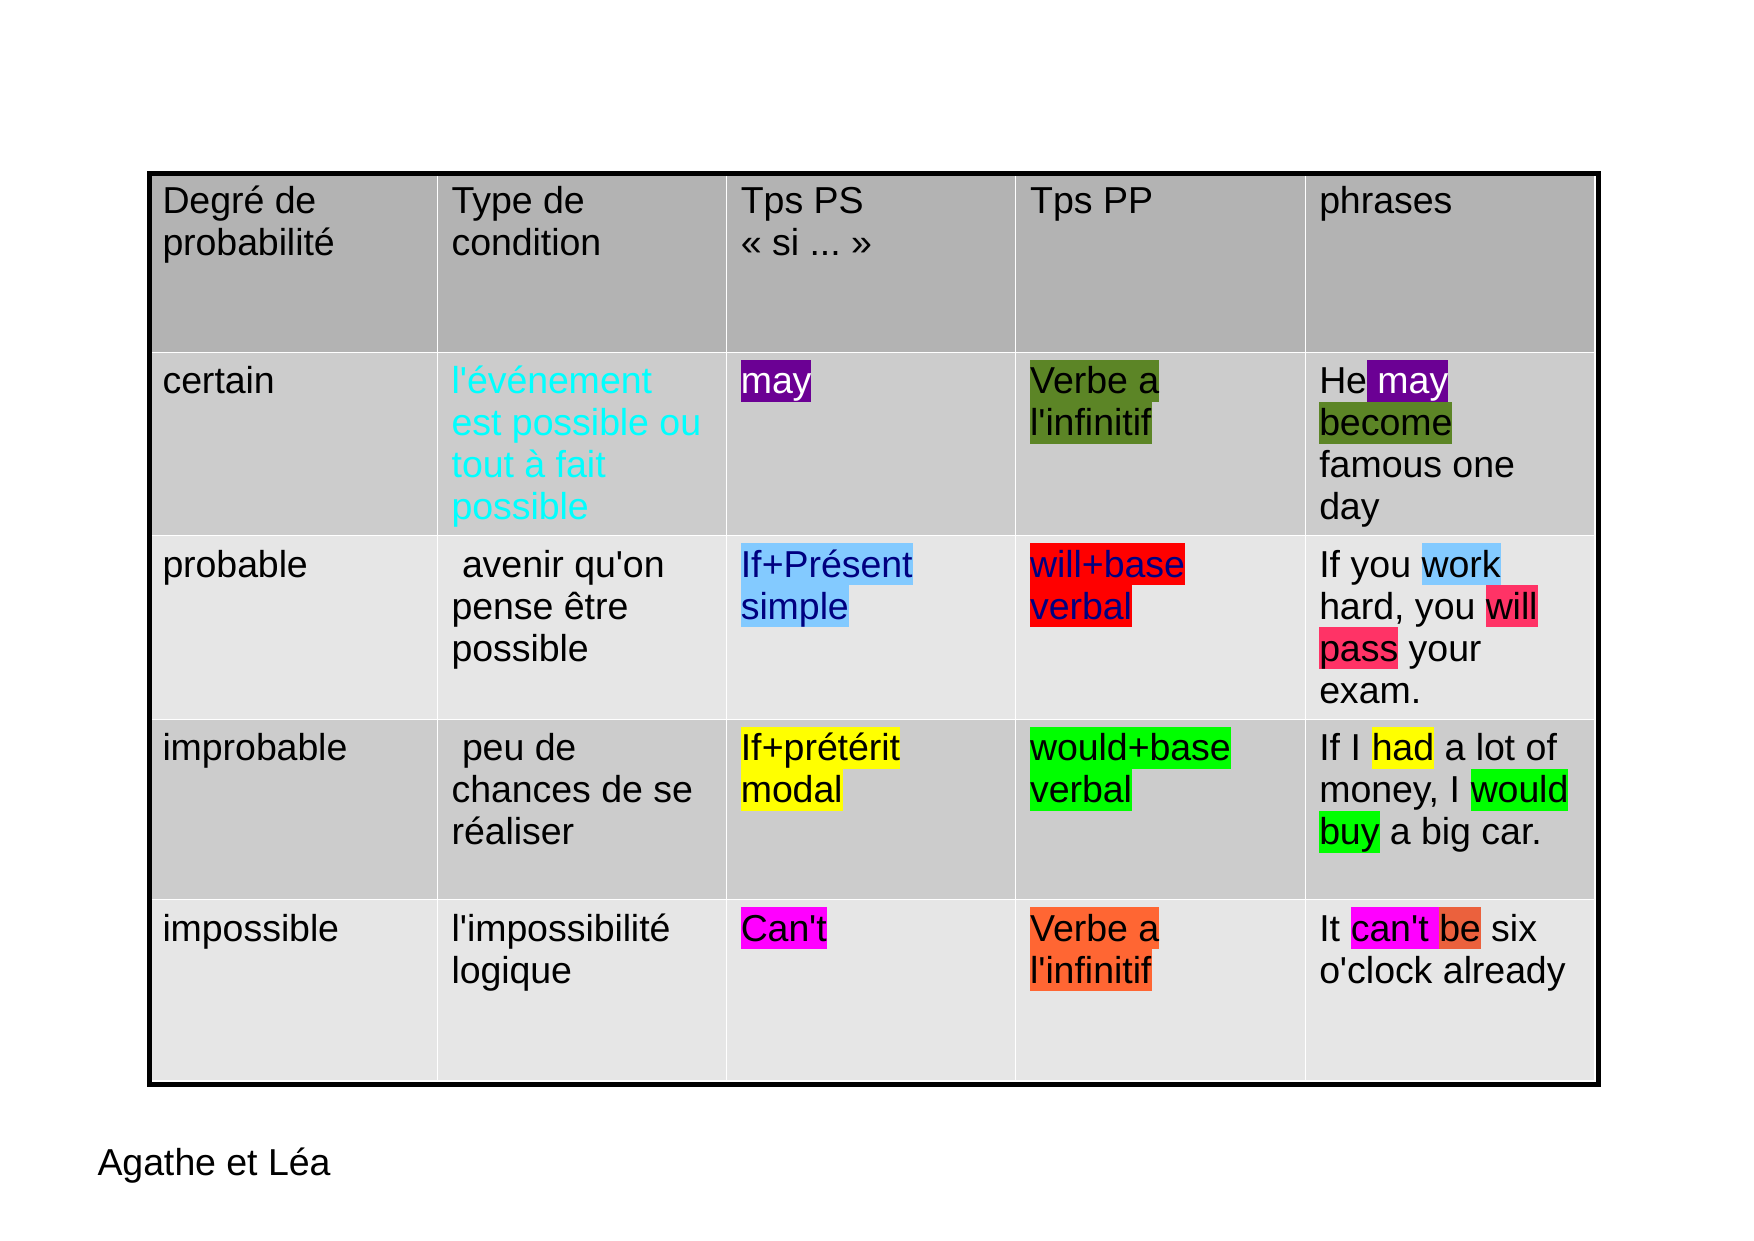

| Degré de probabilité | Type de condition | Tps PS « si ... » | Tps PP | phrases |
| --- | --- | --- | --- | --- |
| certain | l'événement est possible ou tout à fait possible | may | Verbe a l'infinitif | He may become famous one day |
| probable | avenir qu'on pense être possible | If+Présent simple | will+base verbal | If you work hard, you will pass your exam. |
| improbable | peu de chances de se réaliser | If+prétérit modal | would+base verbal | If I had a lot of money, I would buy a big car. |
| impossible | l'impossibilité logique | Can't | Verbe a l'infinitif | It can't be six o'clock already |
Agathe et Léa